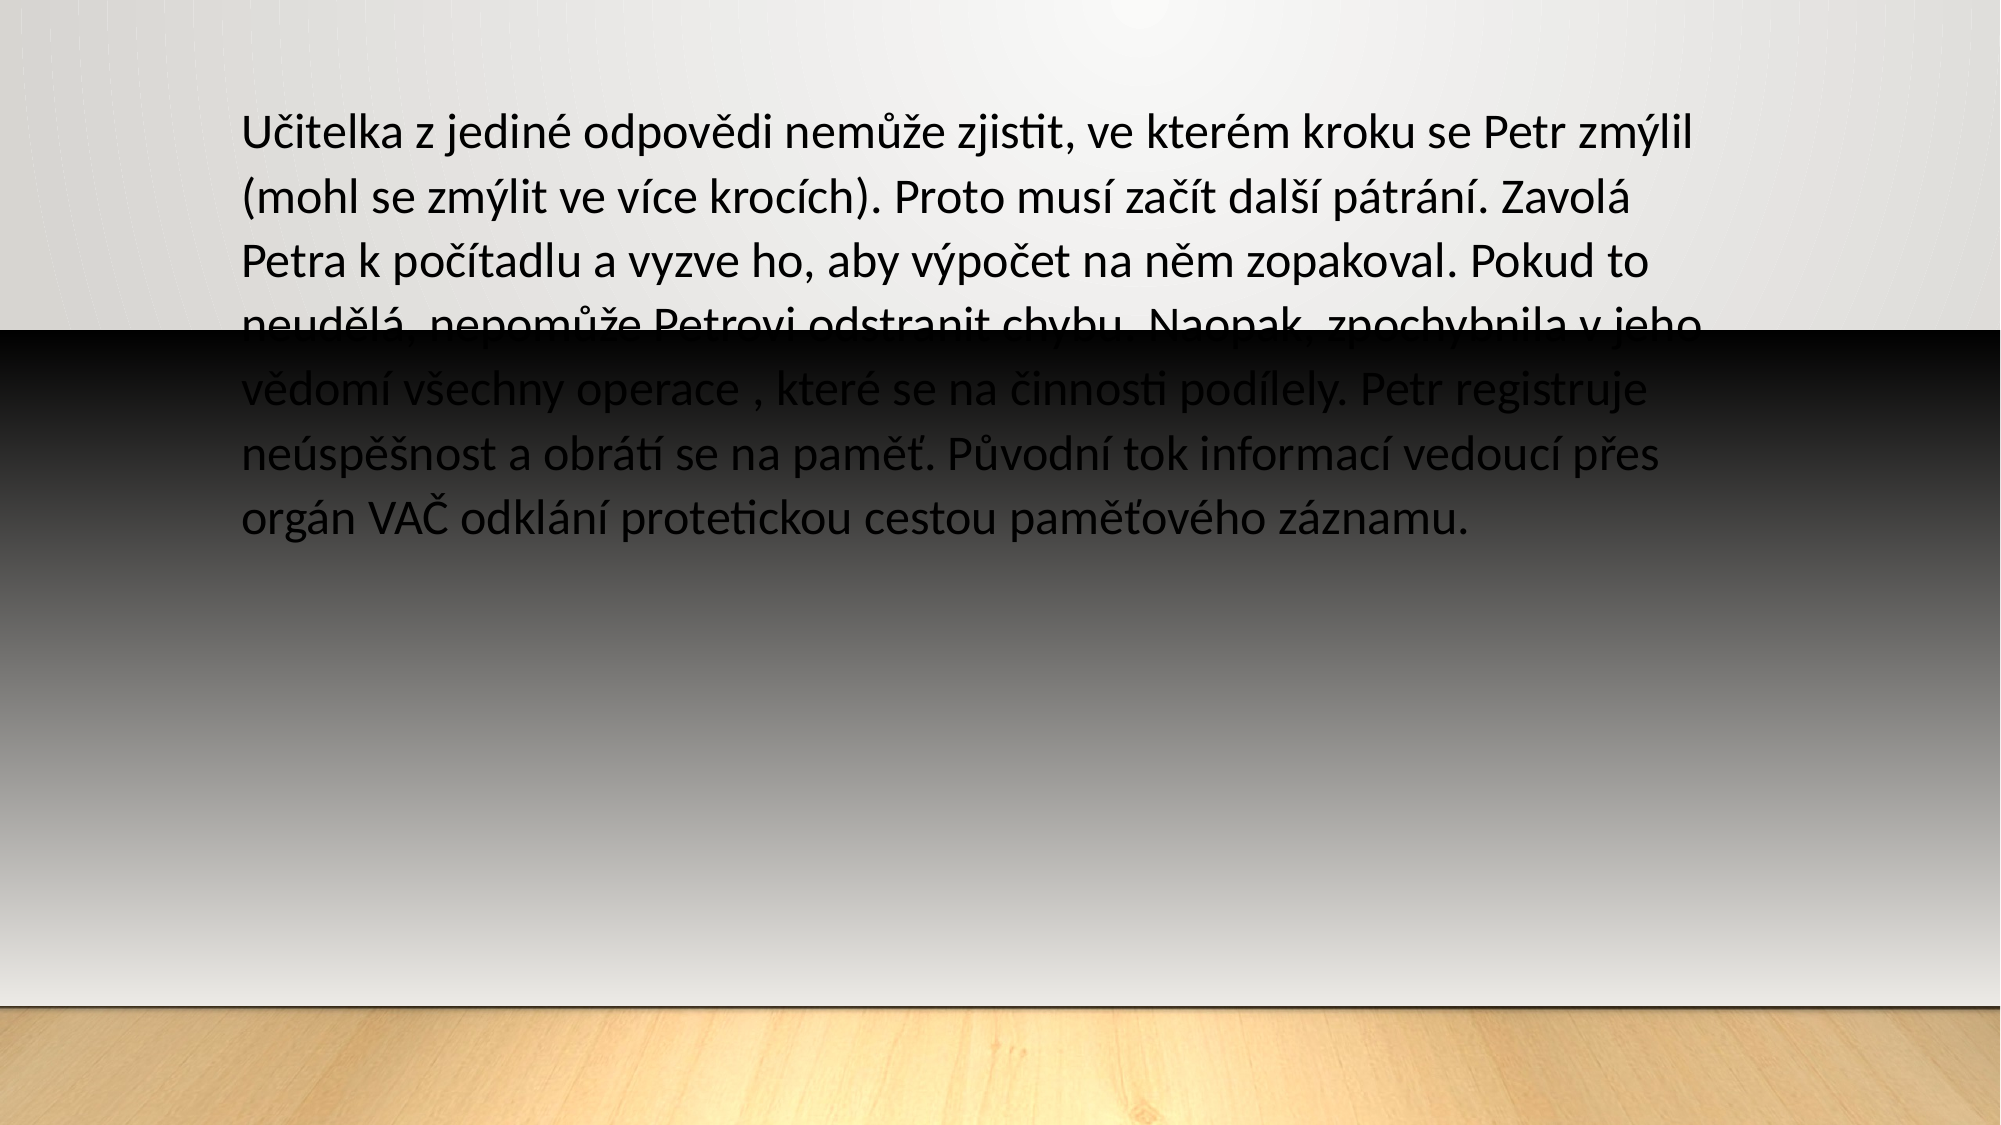

Učitelka z jediné odpovědi nemůže zjistit, ve kterém kroku se Petr zmýlil (mohl se zmýlit ve více krocích). Proto musí začít další pátrání. Zavolá Petra k počítadlu a vyzve ho, aby výpočet na něm zopakoval. Pokud to neudělá, nepomůže Petrovi odstranit chybu. Naopak, zpochybnila v jeho vědomí všechny operace , které se na činnosti podílely. Petr registruje neúspěšnost a obrátí se na paměť. Původní tok informací vedoucí přes orgán VAČ odklání protetickou cestou paměťového záznamu.